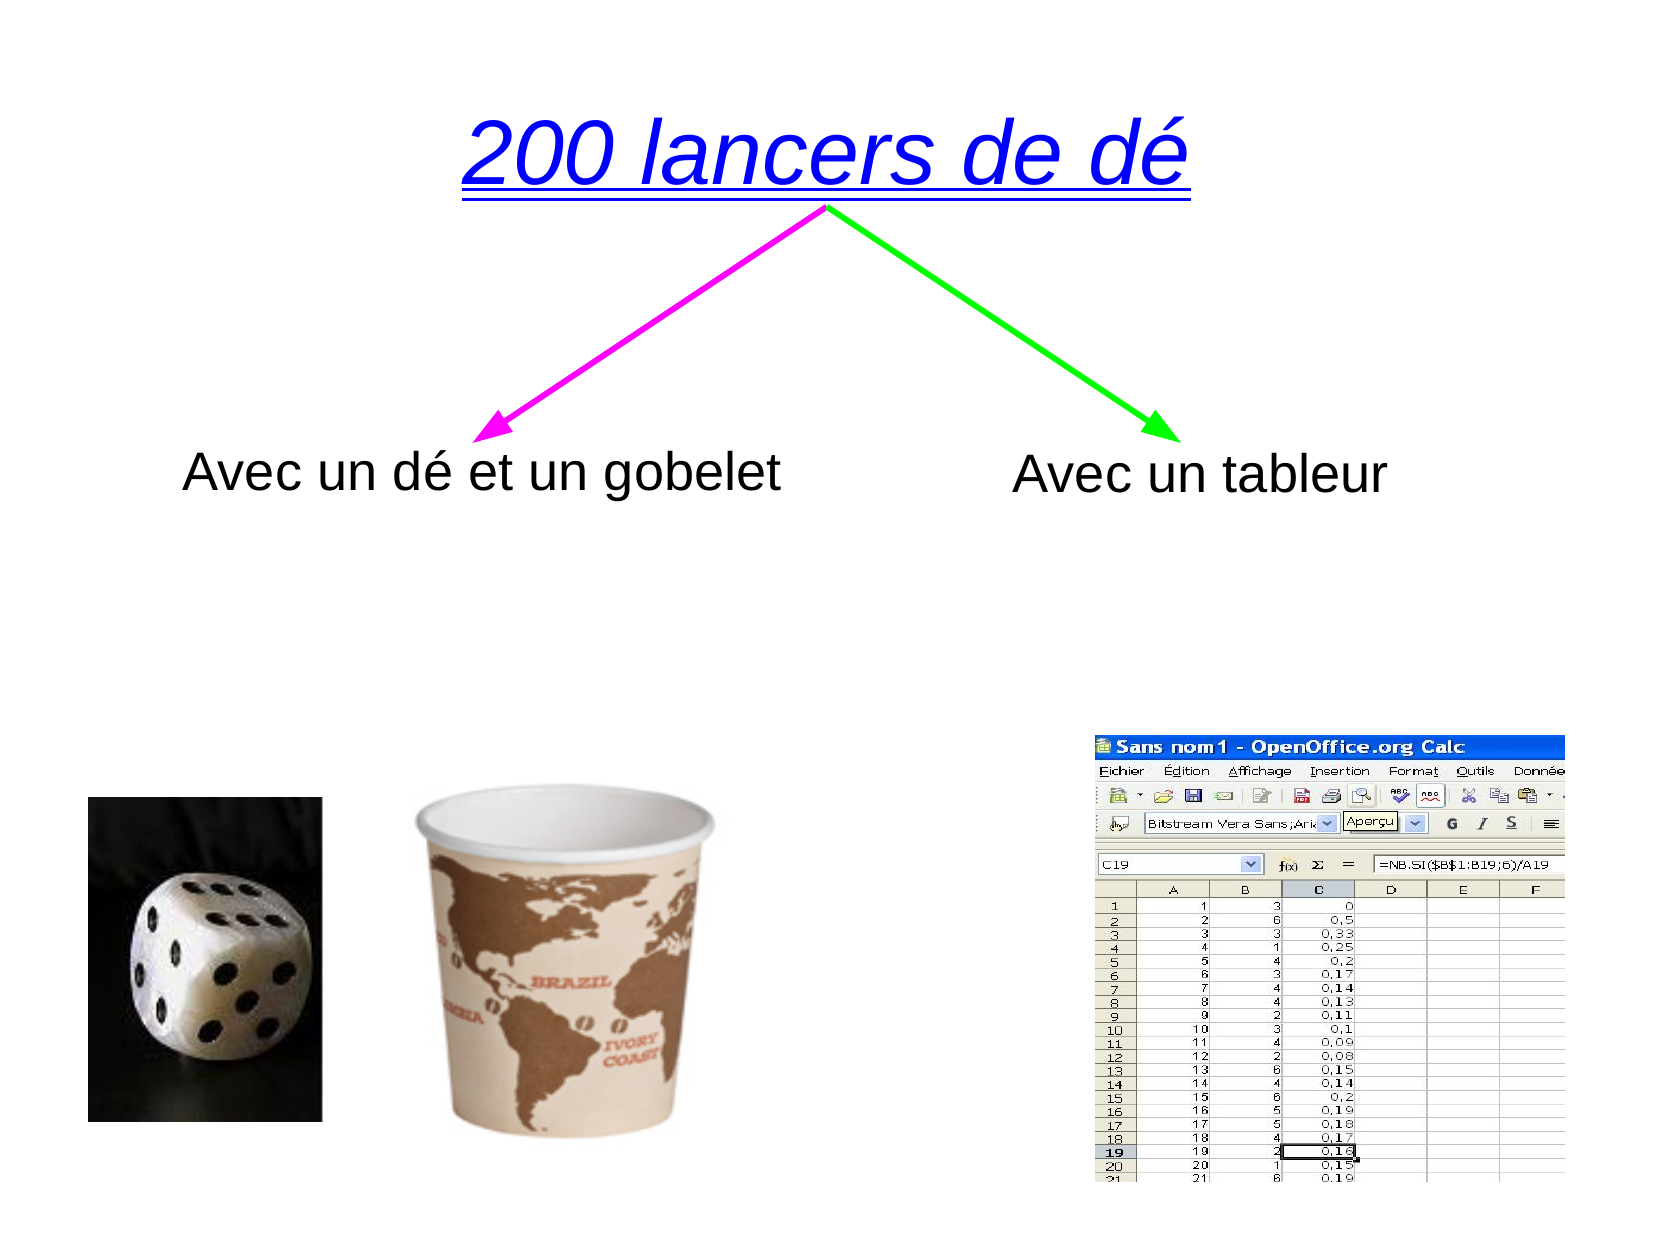

# 200 lancers de dé
Avec un dé et un gobelet
Avec un tableur